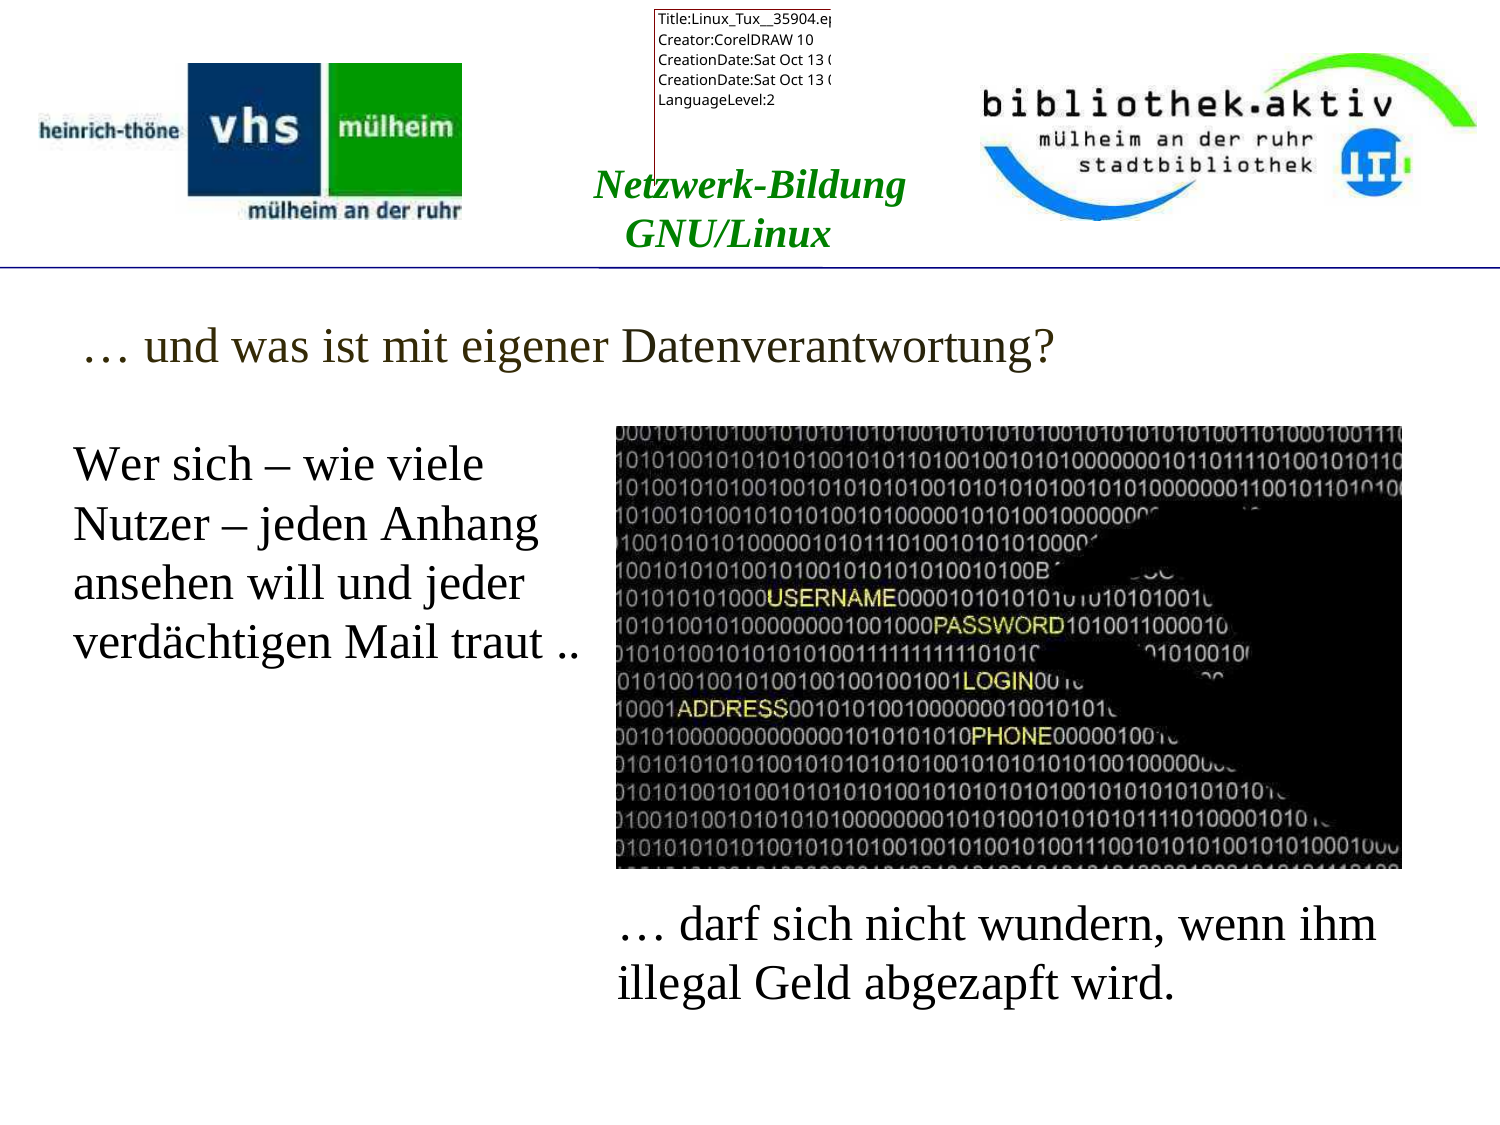

Netzwerk-Bildung
 GNU/Linux
… und was ist mit eigener Datenverantwortung?
Wer sich – wie viele Nutzer – jeden Anhang ansehen will und jeder verdächtigen Mail traut ..
… darf sich nicht wundern, wenn ihm illegal Geld abgezapft wird.